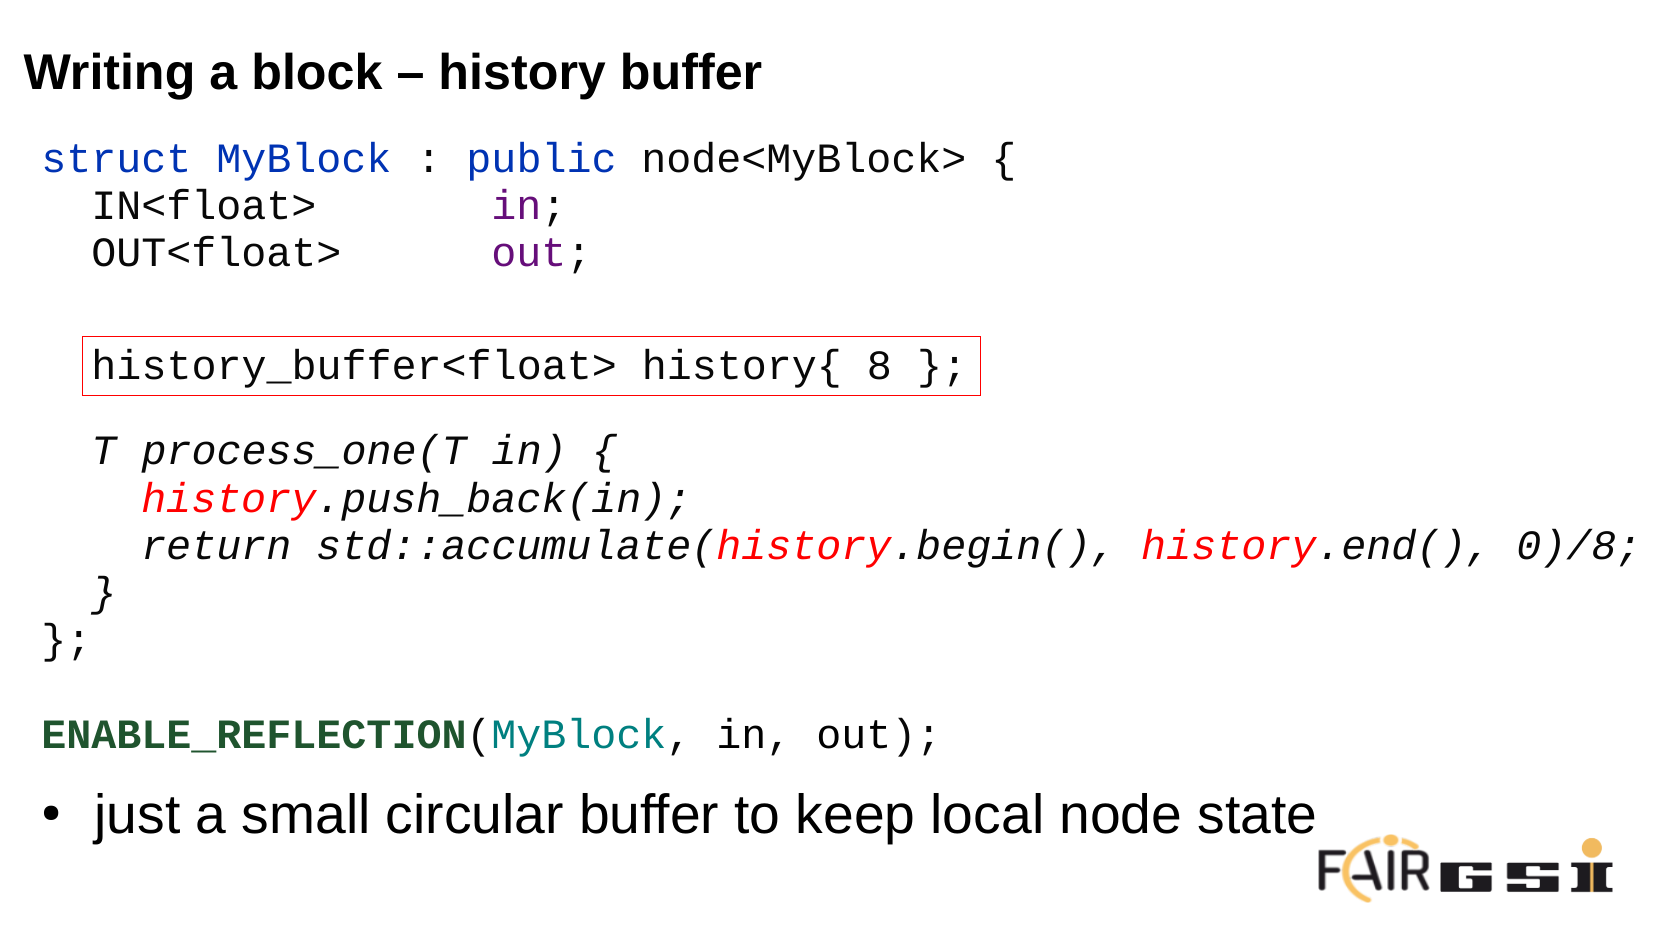

# Writing a block – history buffer
struct MyBlock : public node<MyBlock> {
 IN<float> in;
 OUT<float> out;
 history_buffer<float> history{ 8 };
 T process_one(T in) {
 history.push_back(in);
 return std::accumulate(history.begin(), history.end(), 0)/8;
 }
};
ENABLE_REFLECTION(MyBlock, in, out);
just a small circular buffer to keep local node state